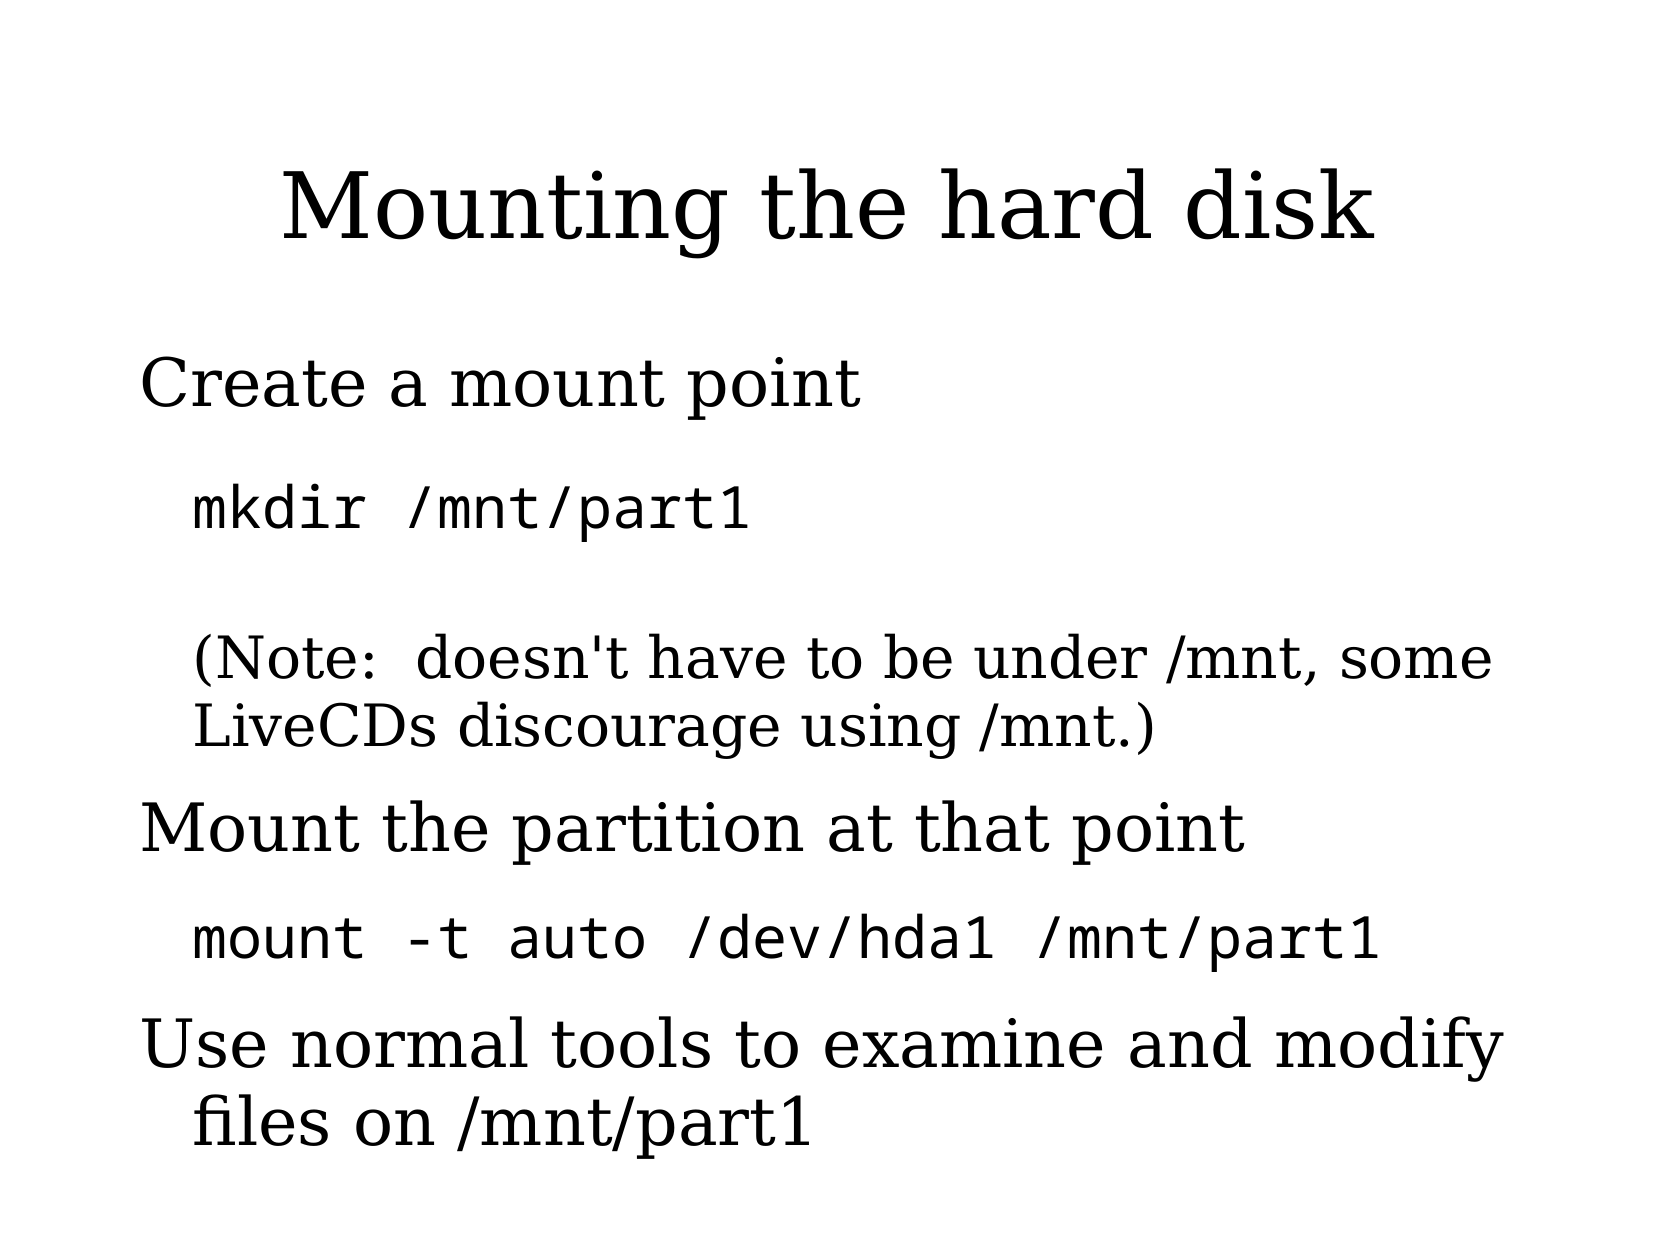

# Mounting the hard disk
Create a mount point
mkdir /mnt/part1
(Note: doesn't have to be under /mnt, some LiveCDs discourage using /mnt.)
Mount the partition at that point
mount -t auto /dev/hda1 /mnt/part1
Use normal tools to examine and modify files on /mnt/part1